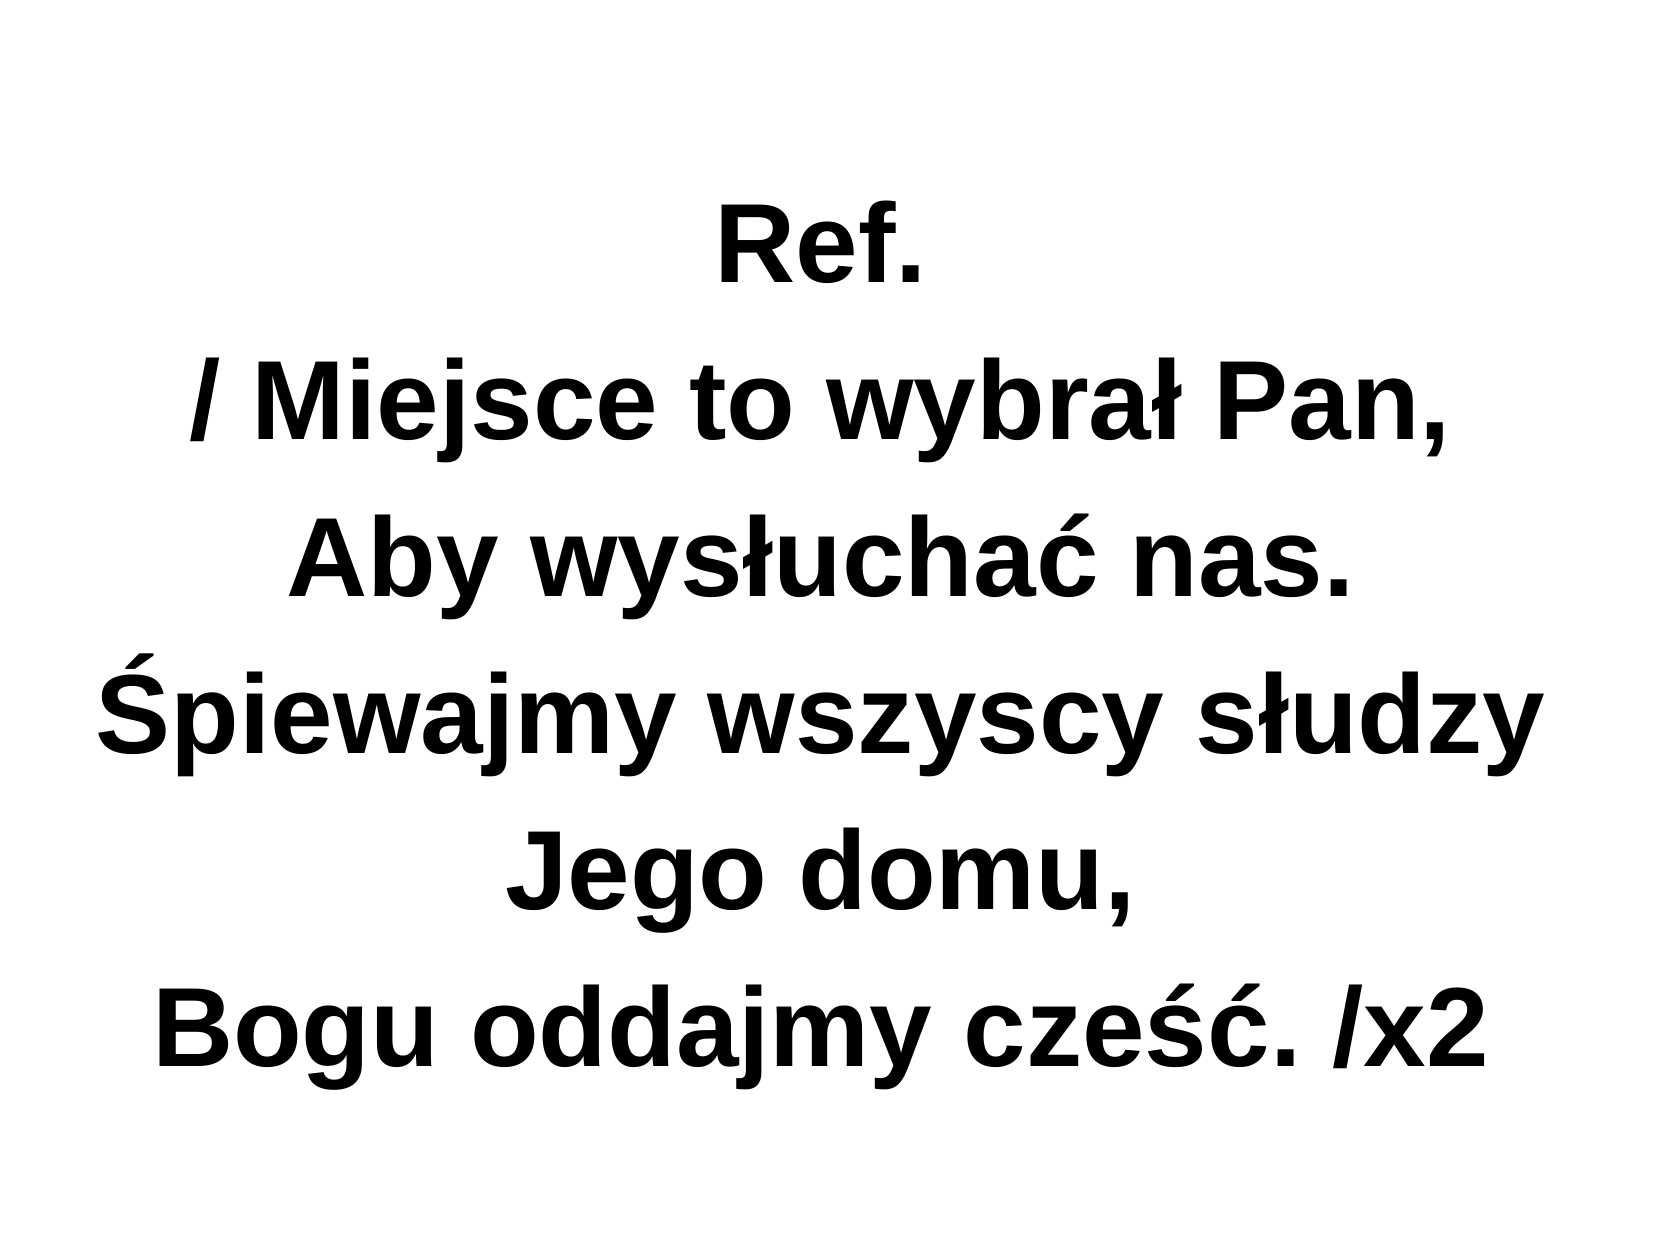

# Ref.
/ Miejsce to wybrał Pan,
Aby wysłuchać nas.
Śpiewajmy wszyscy słudzy Jego domu,
Bogu oddajmy cześć. /x2